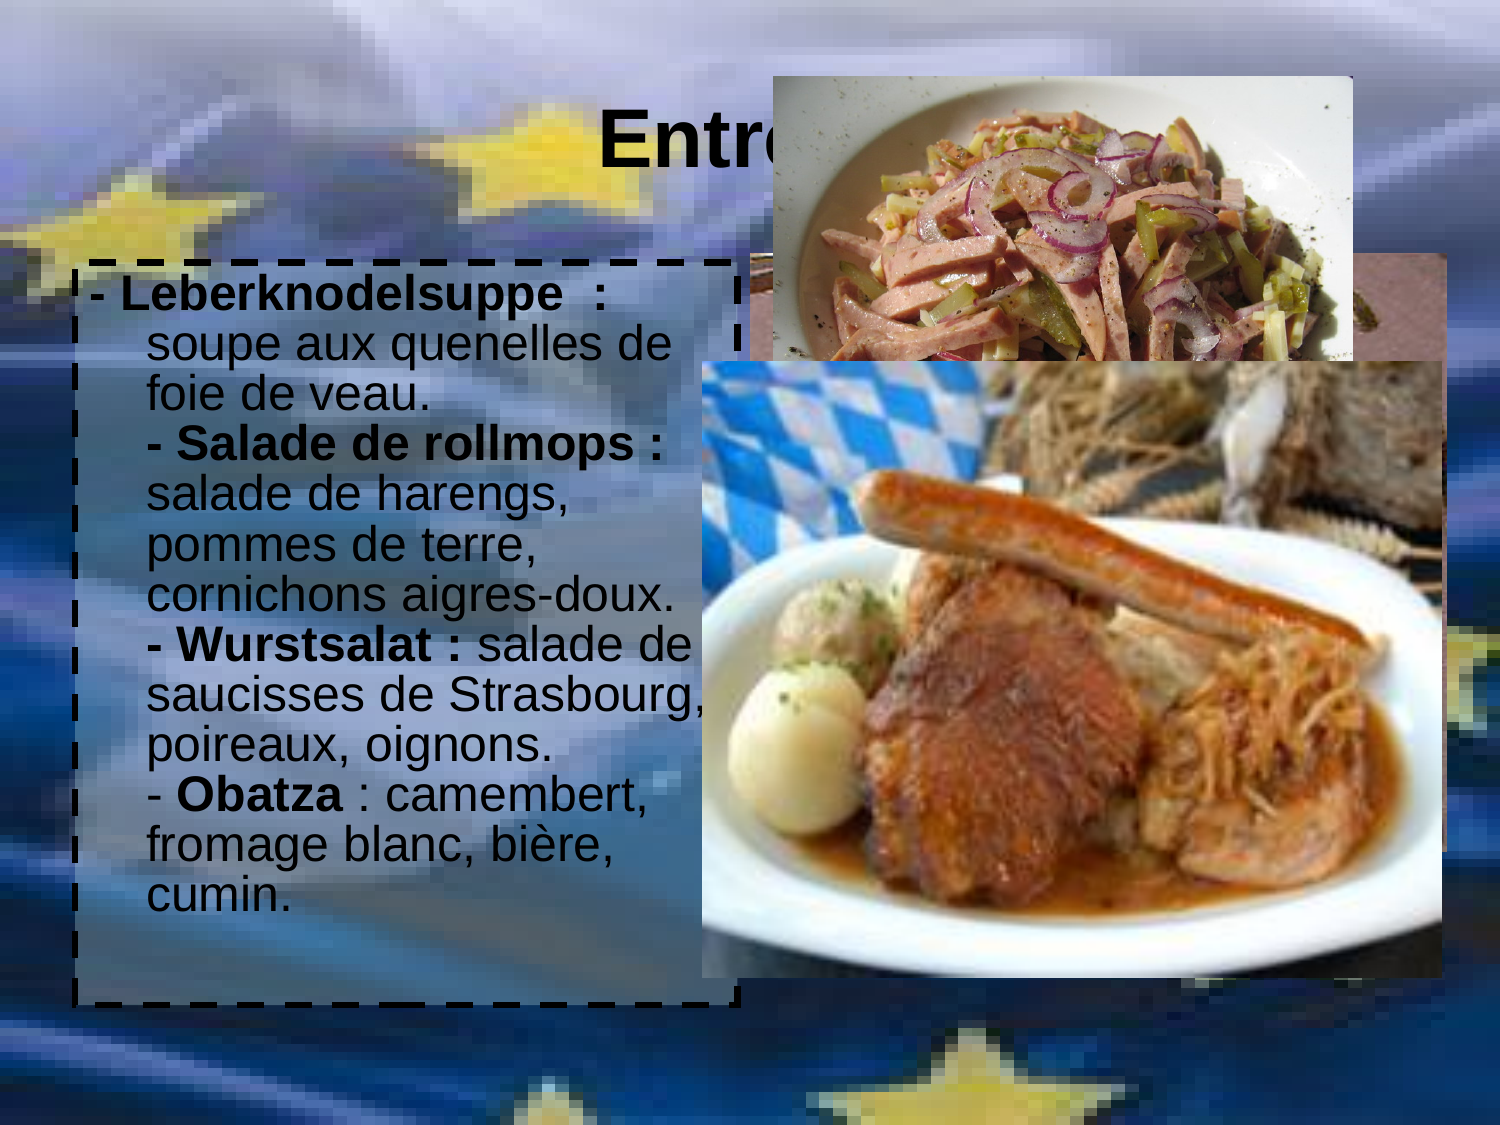

# Entrées
- Leberknodelsuppe  : soupe aux quenelles de foie de veau.
- Salade de rollmops : salade de harengs, pommes de terre, cornichons aigres-doux.
- Wurstsalat : salade de saucisses de Strasbourg, poireaux, oignons.
- Obatza : camembert, fromage blanc, bière, cumin.